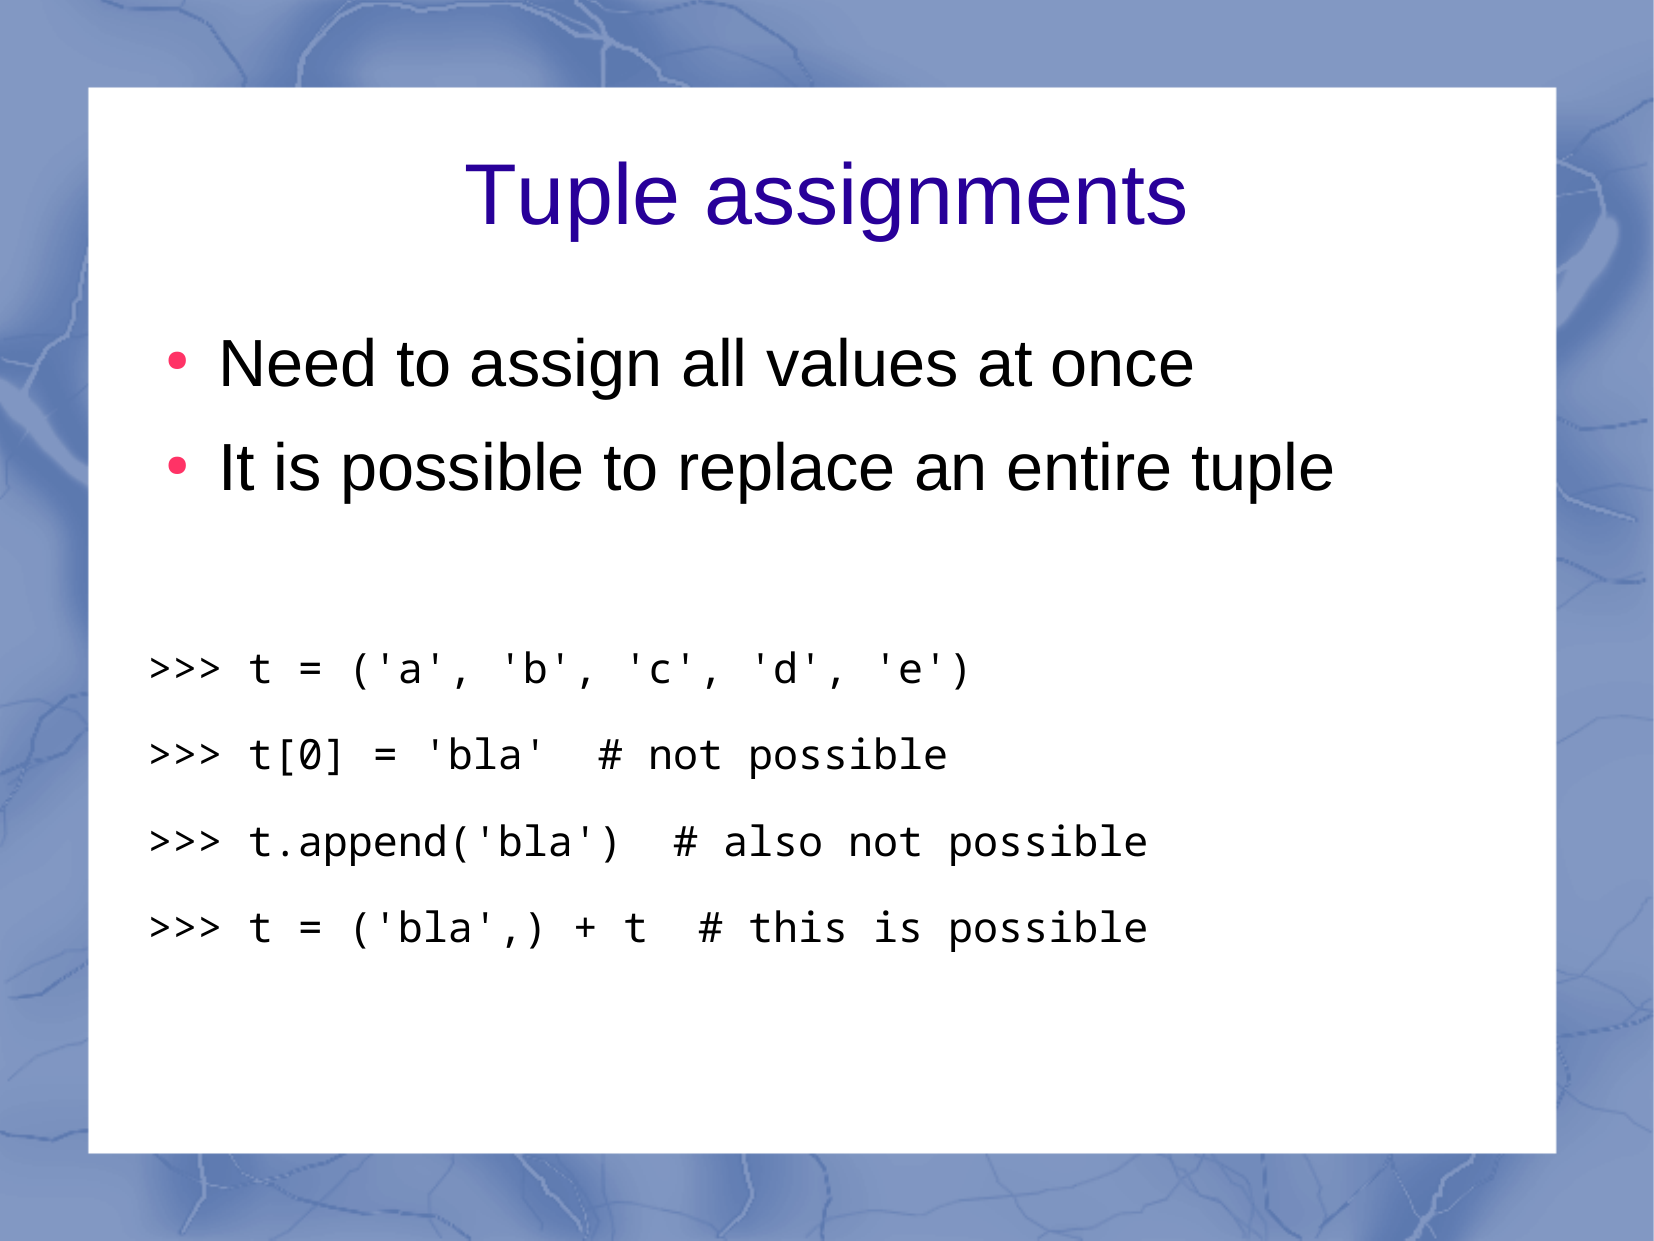

# Tuple assignments
Need to assign all values at once
It is possible to replace an entire tuple
>>> t = ('a', 'b', 'c', 'd', 'e')
>>> t[0] = 'bla' # not possible
>>> t.append('bla') # also not possible
>>> t = ('bla',) + t # this is possible